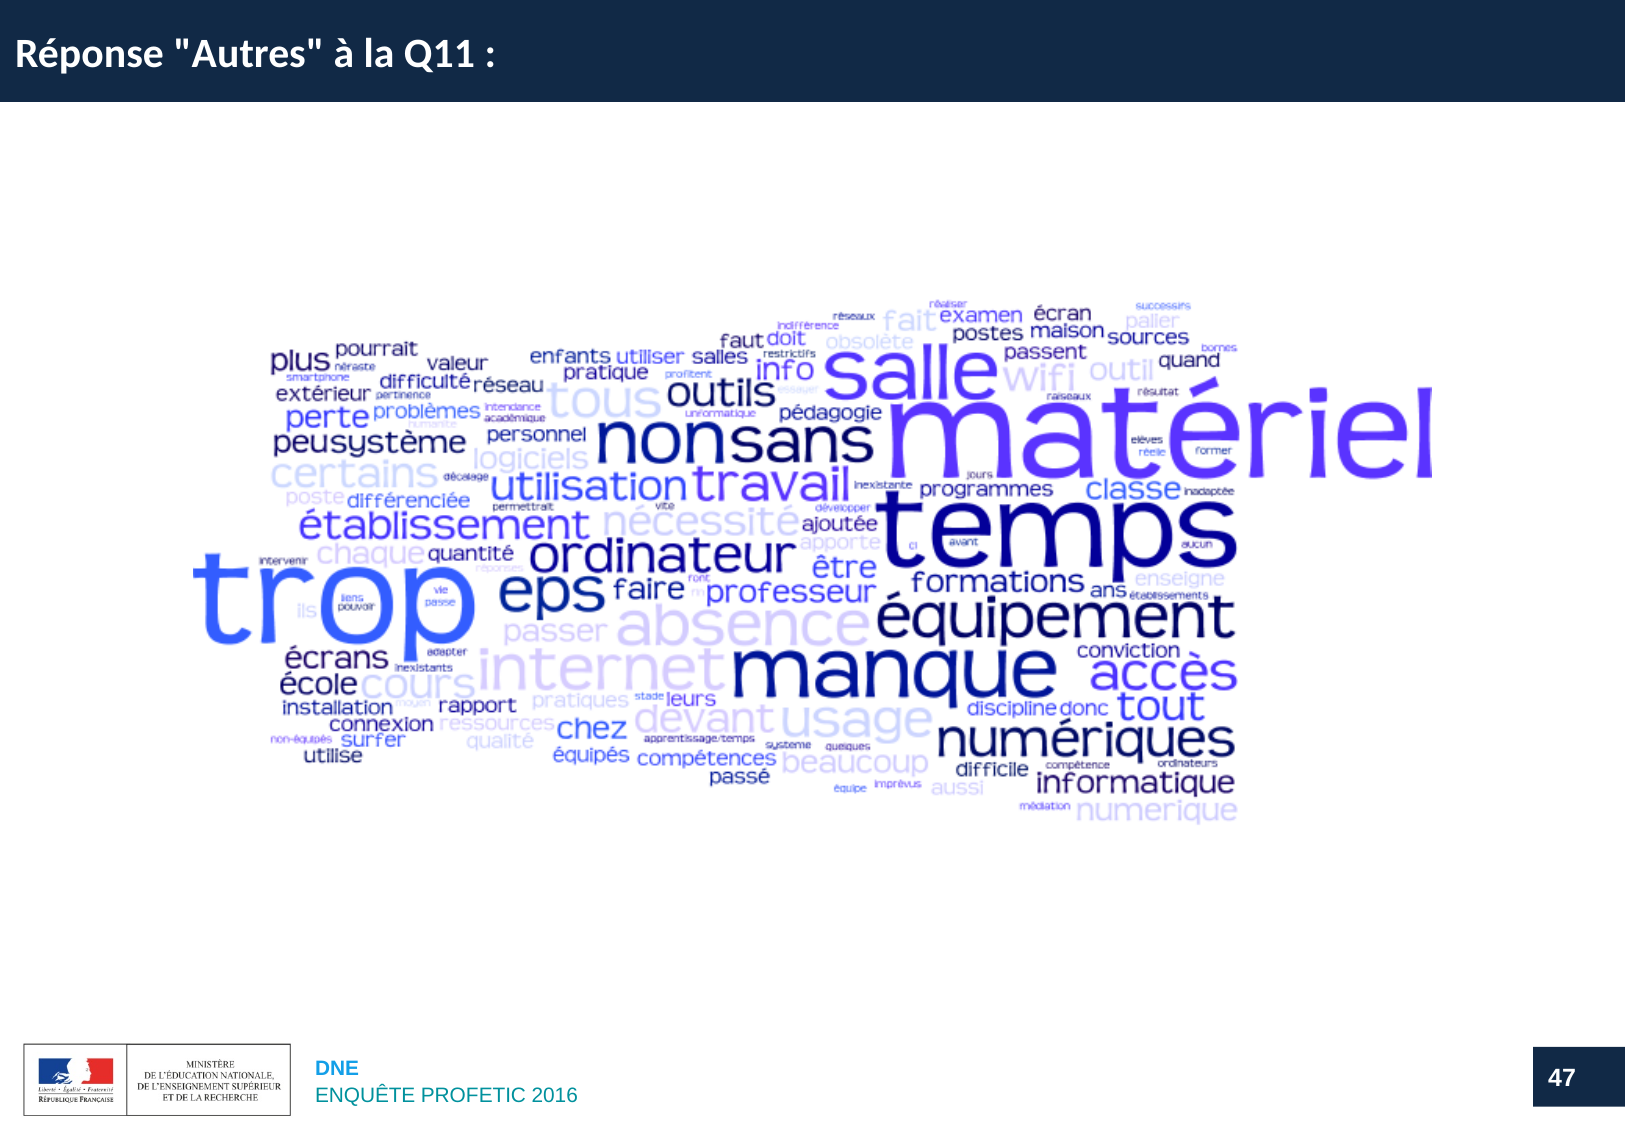

Réponse "Autres" à la Q11 :
#
47